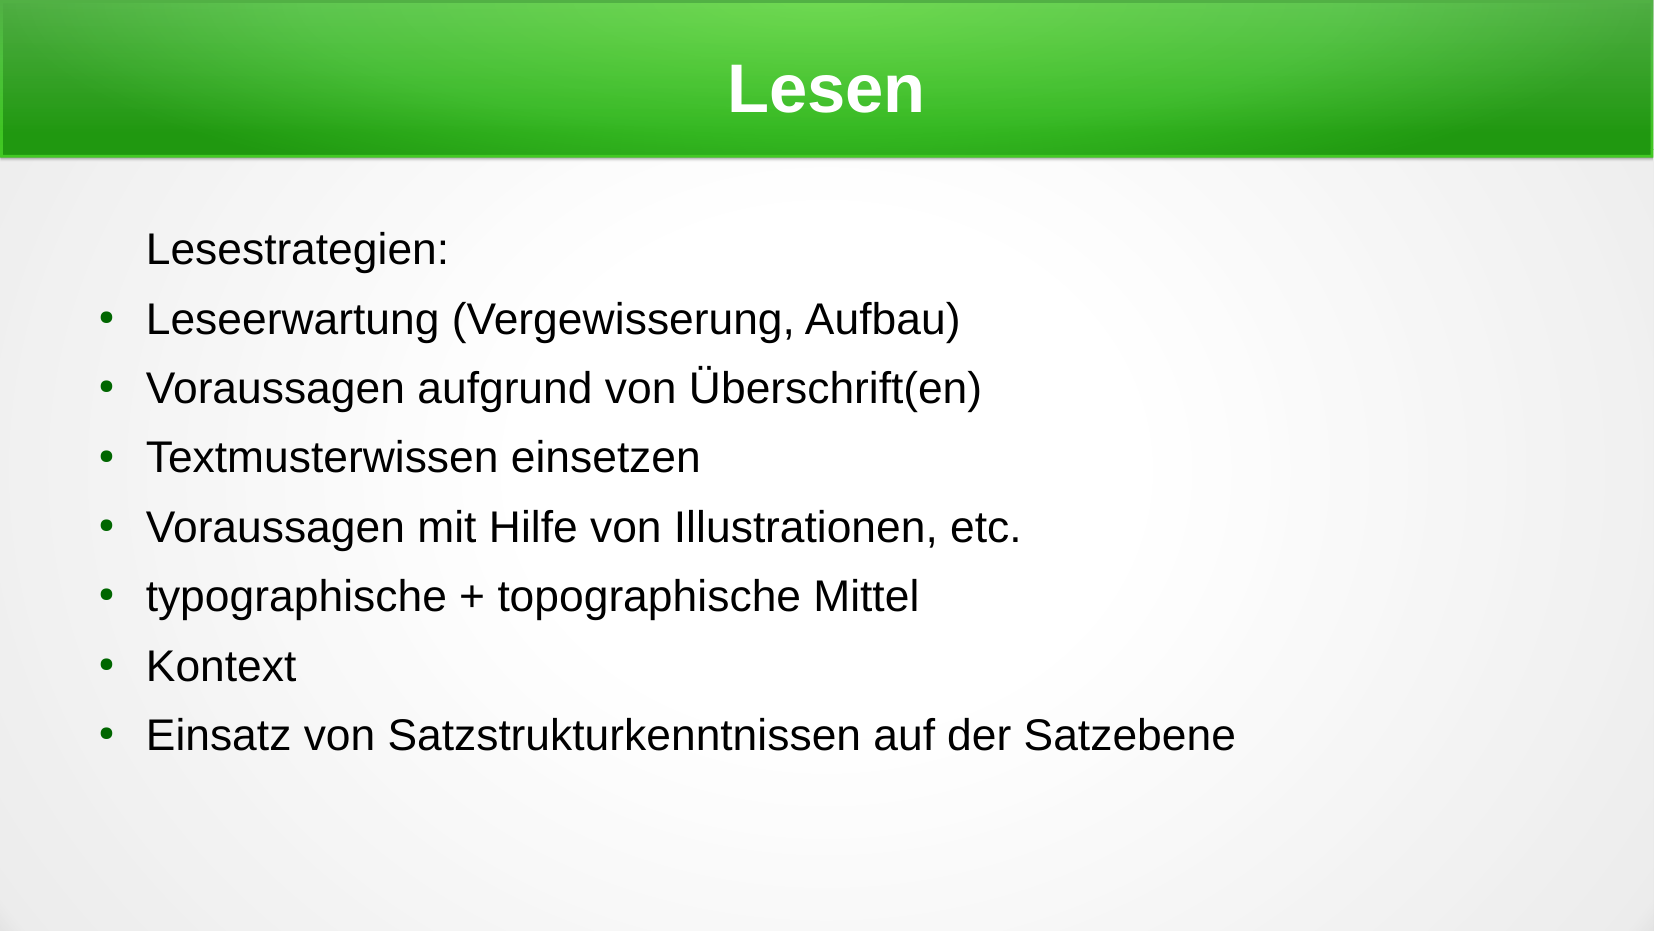

# Lesen
Lesestrategien:
Leseerwartung (Vergewisserung, Aufbau)
Voraussagen aufgrund von Überschrift(en)
Textmusterwissen einsetzen
Voraussagen mit Hilfe von Illustrationen, etc.
typographische + topographische Mittel
Kontext
Einsatz von Satzstrukturkenntnissen auf der Satzebene